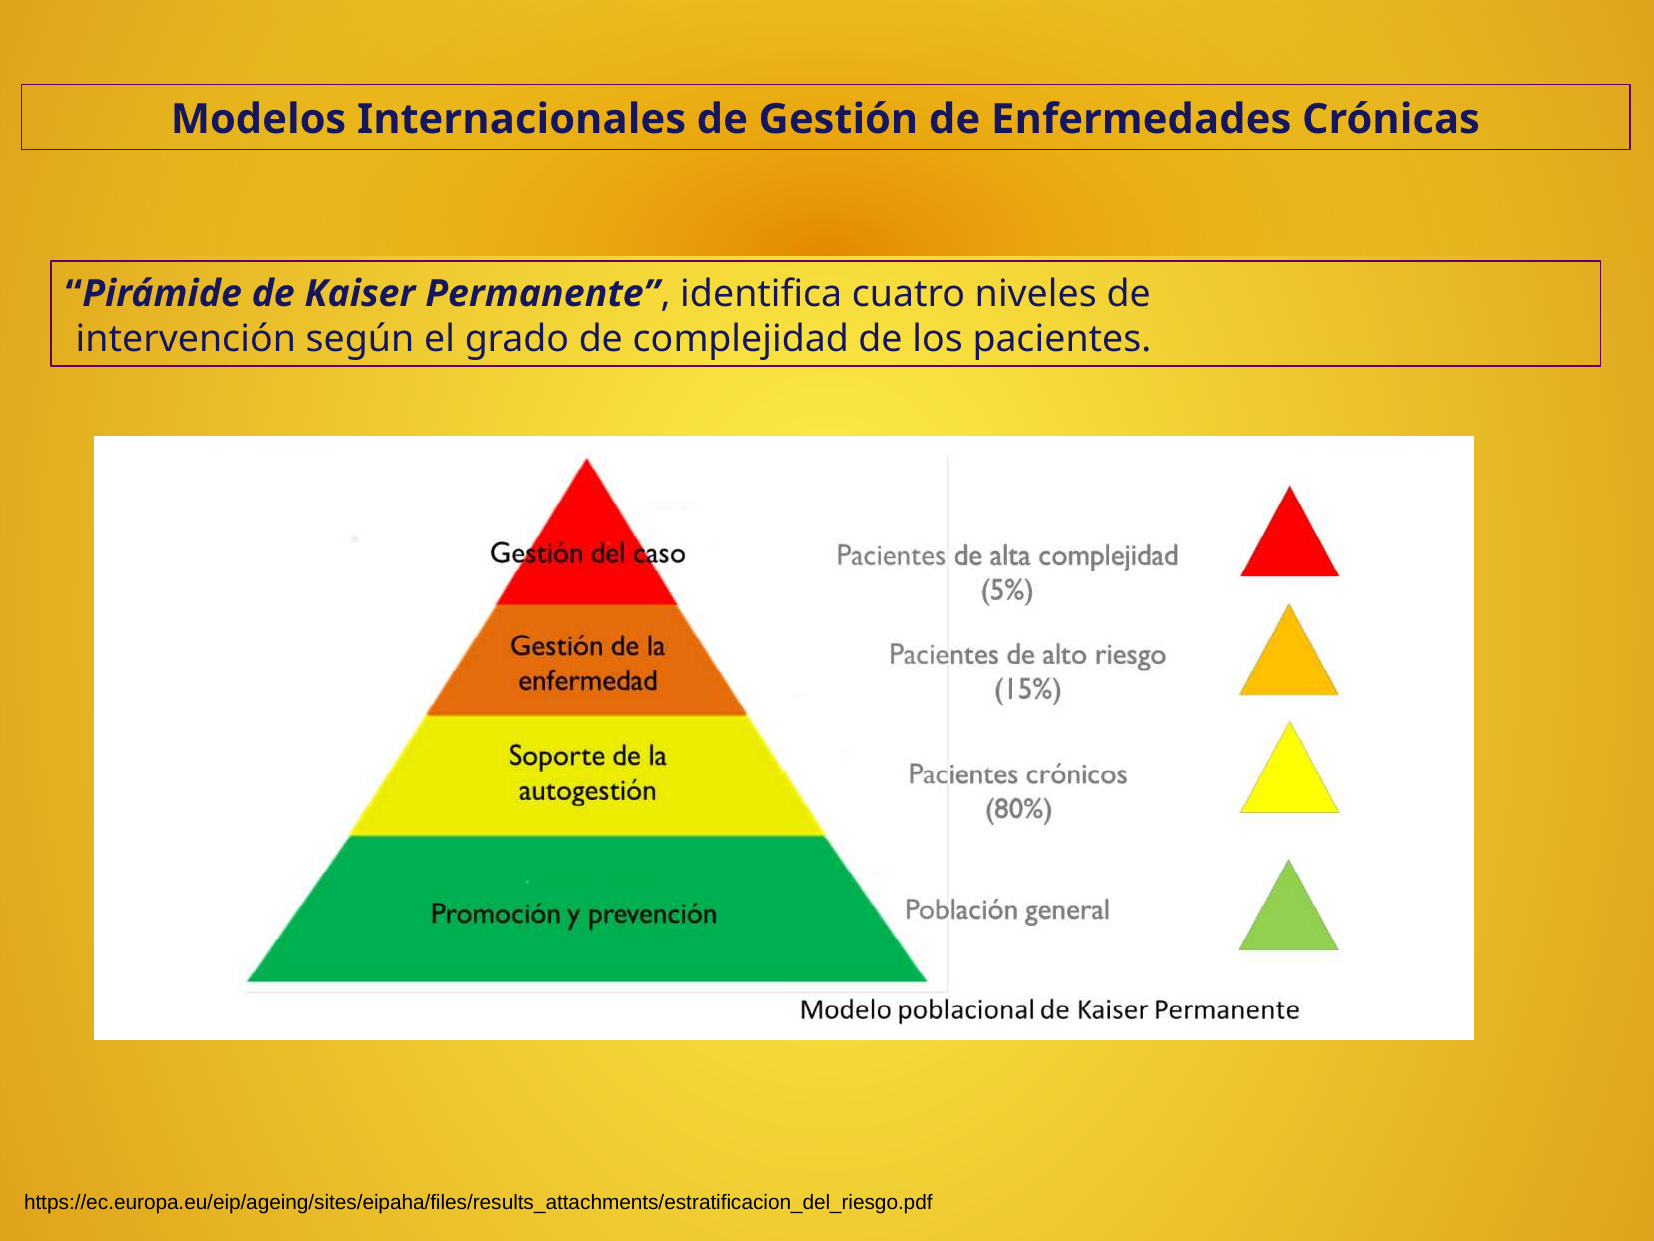

Modelos Internacionales de Gestión de Enfermedades Crónicas
“Pirámide de Kaiser Permanente”, identifica cuatro niveles de
 intervención según el grado de complejidad de los pacientes.
https://ec.europa.eu/eip/ageing/sites/eipaha/files/results_attachments/estratificacion_del_riesgo.pdf